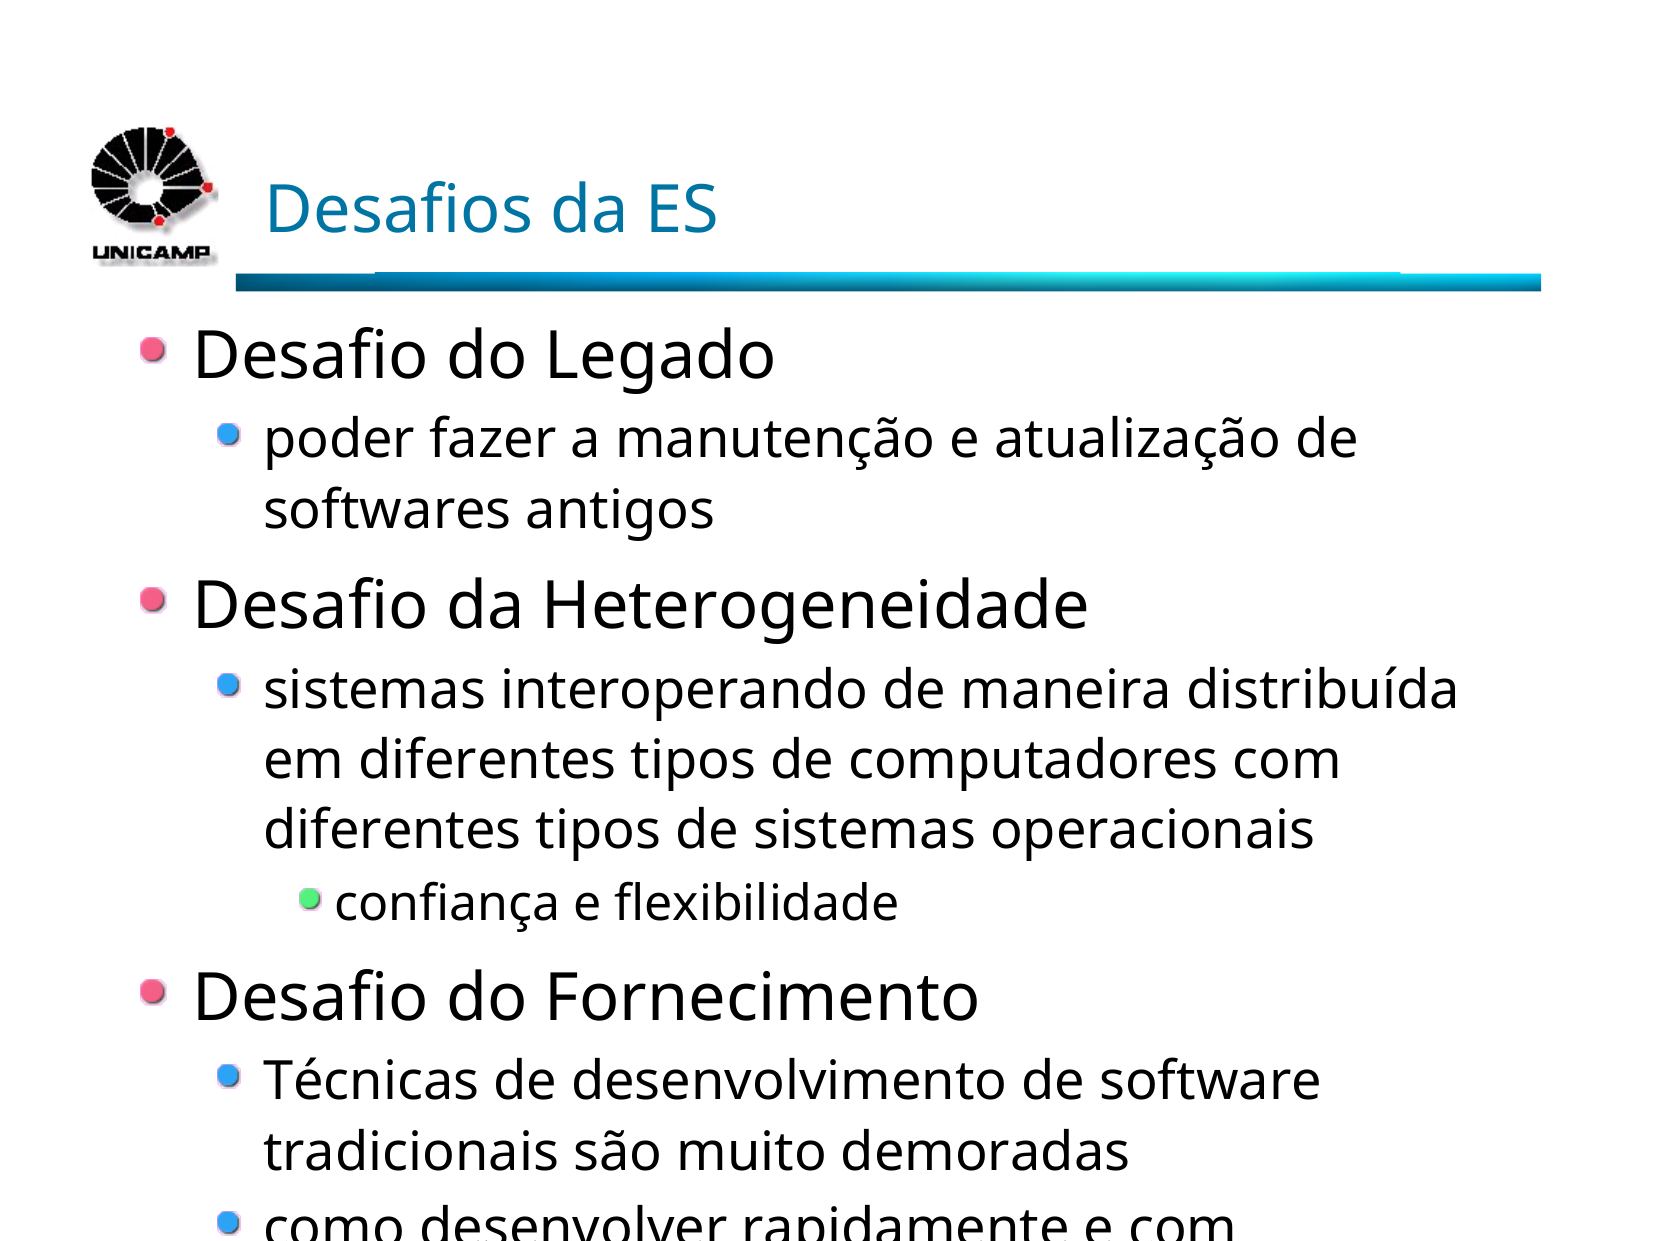

# Desafios da ES
Desafio do Legado
poder fazer a manutenção e atualização de softwares antigos
Desafio da Heterogeneidade
sistemas interoperando de maneira distribuída em diferentes tipos de computadores com diferentes tipos de sistemas operacionais
confiança e flexibilidade
Desafio do Fornecimento
Técnicas de desenvolvimento de software tradicionais são muito demoradas
como desenvolver rapidamente e com qualidade ?